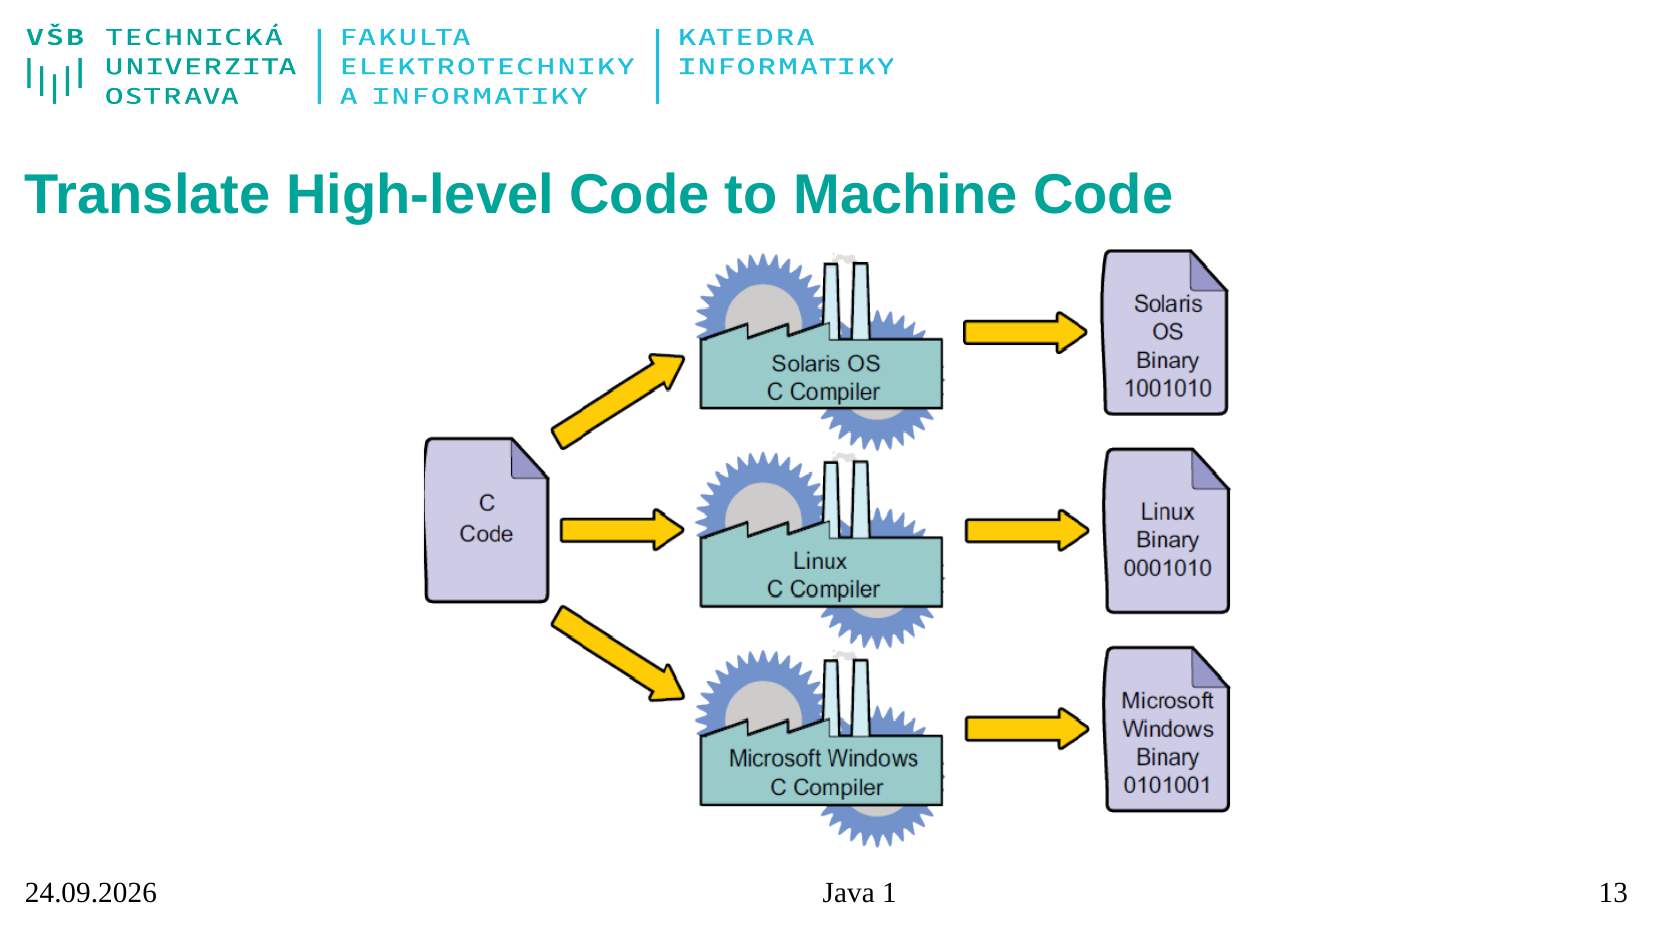

# Translate High-level Code to Machine Code
Java 1
13